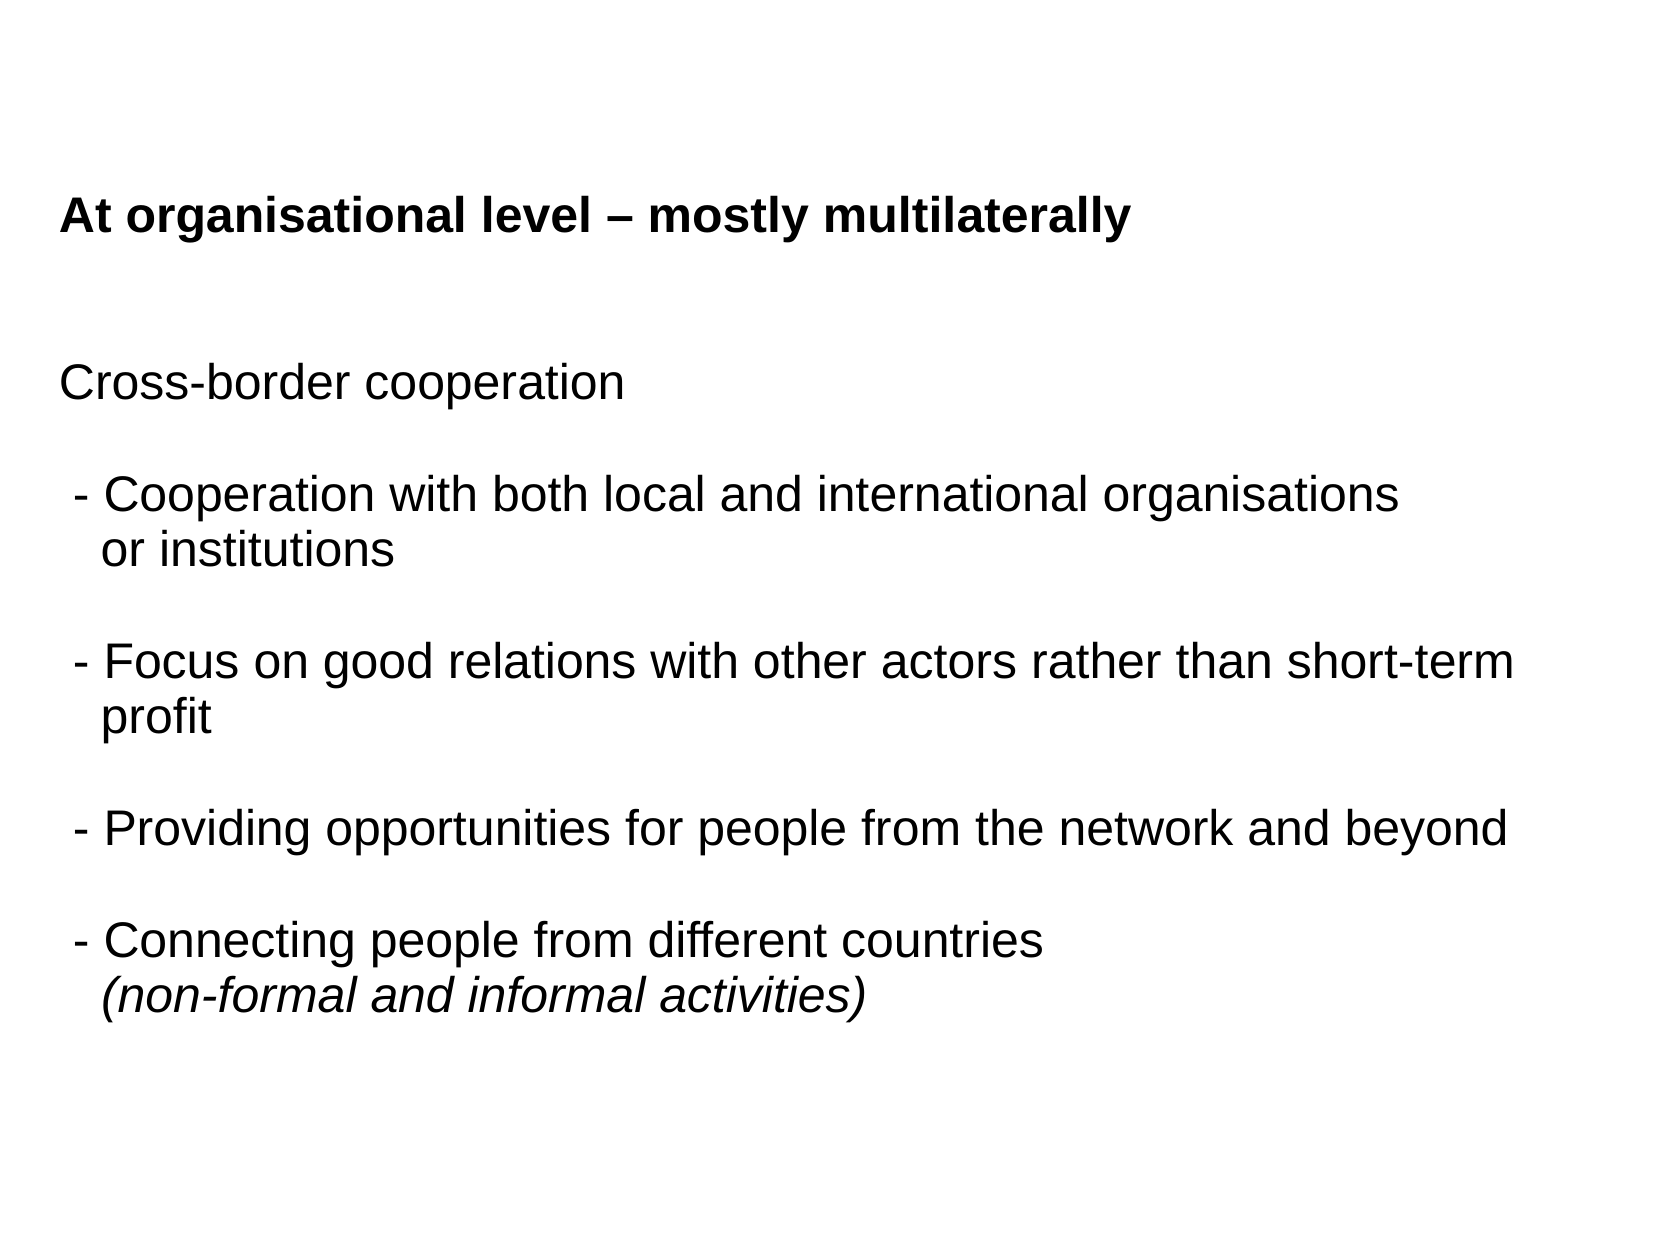

# At organisational level – mostly multilaterally Cross-border cooperation - Cooperation with both local and international organisations or institutions - Focus on good relations with other actors rather than short-term profit - Providing opportunities for people from the network and beyond - Connecting people from different countries (non-formal and informal activities)